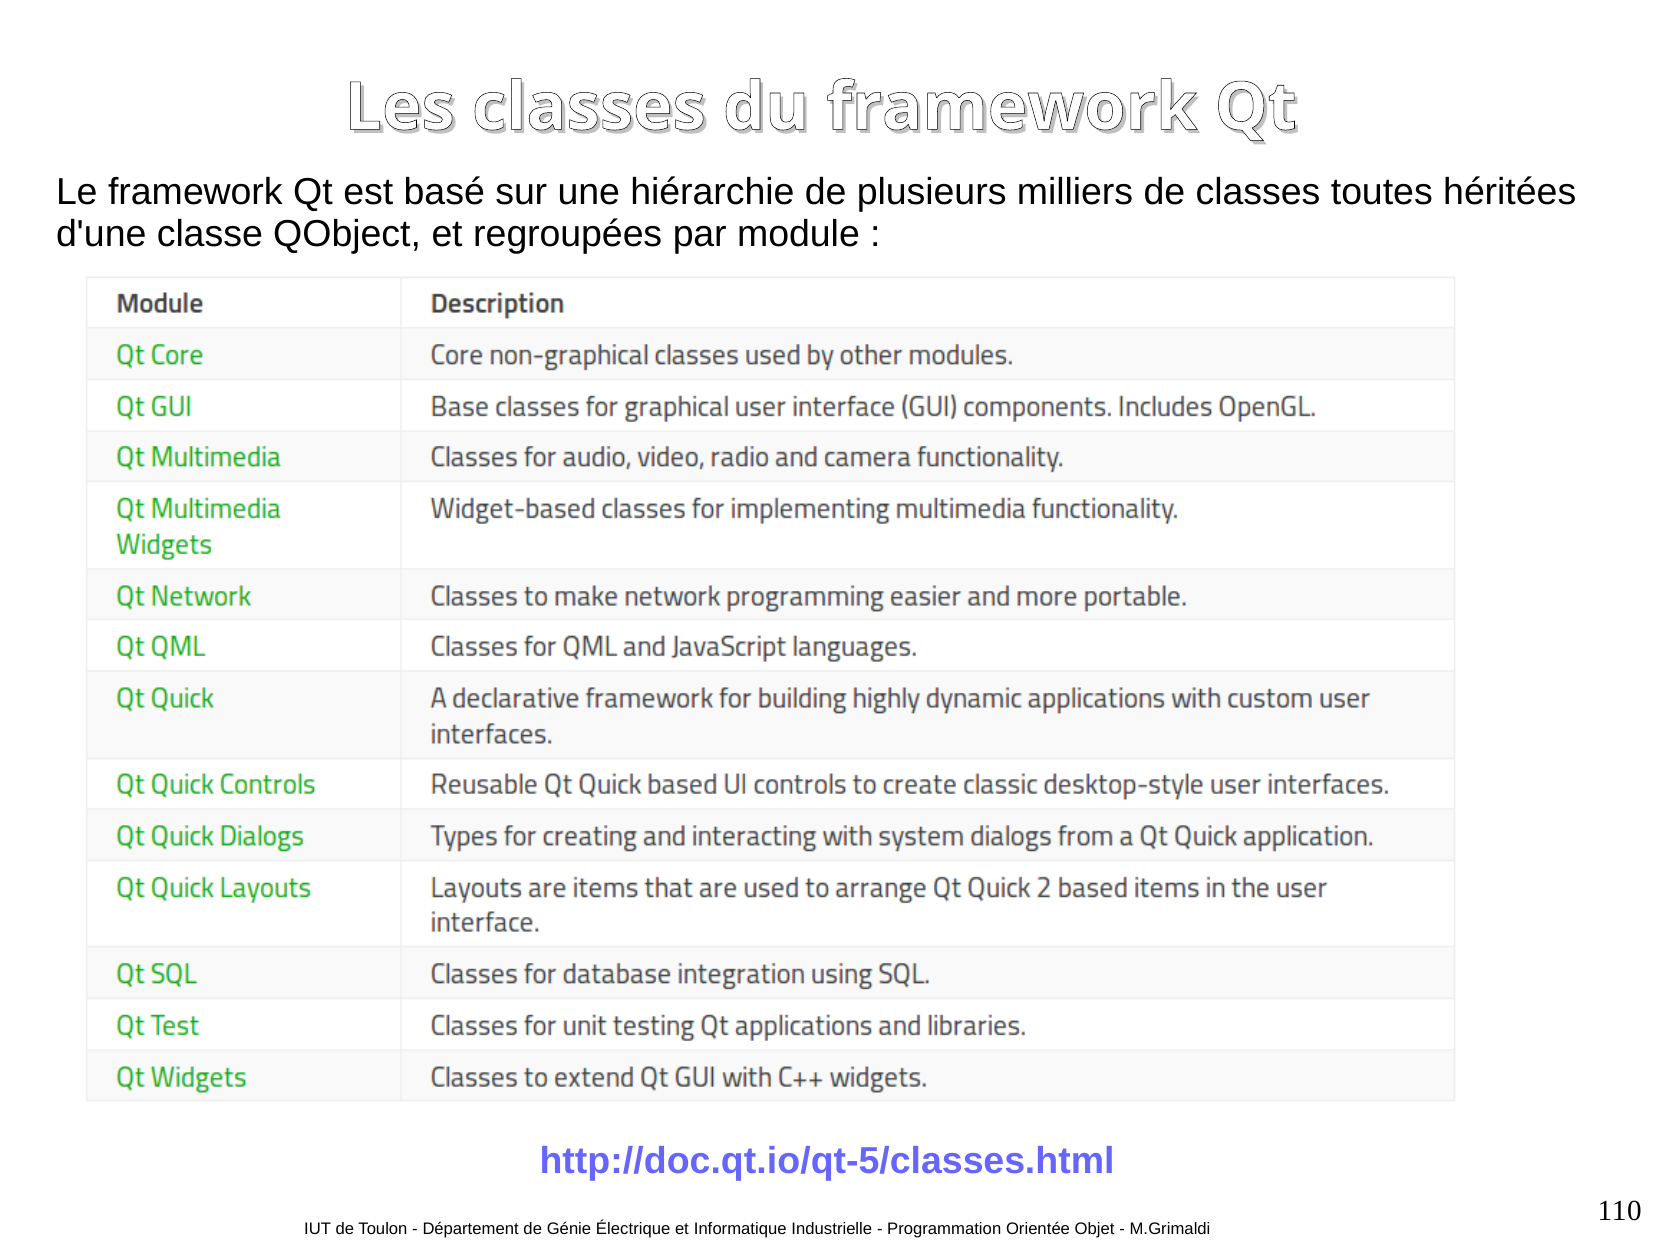

# Les classes du framework Qt
Le framework Qt est basé sur une hiérarchie de plusieurs milliers de classes toutes héritées d'une classe QObject, et regroupées par module :
http://doc.qt.io/qt-5/classes.html